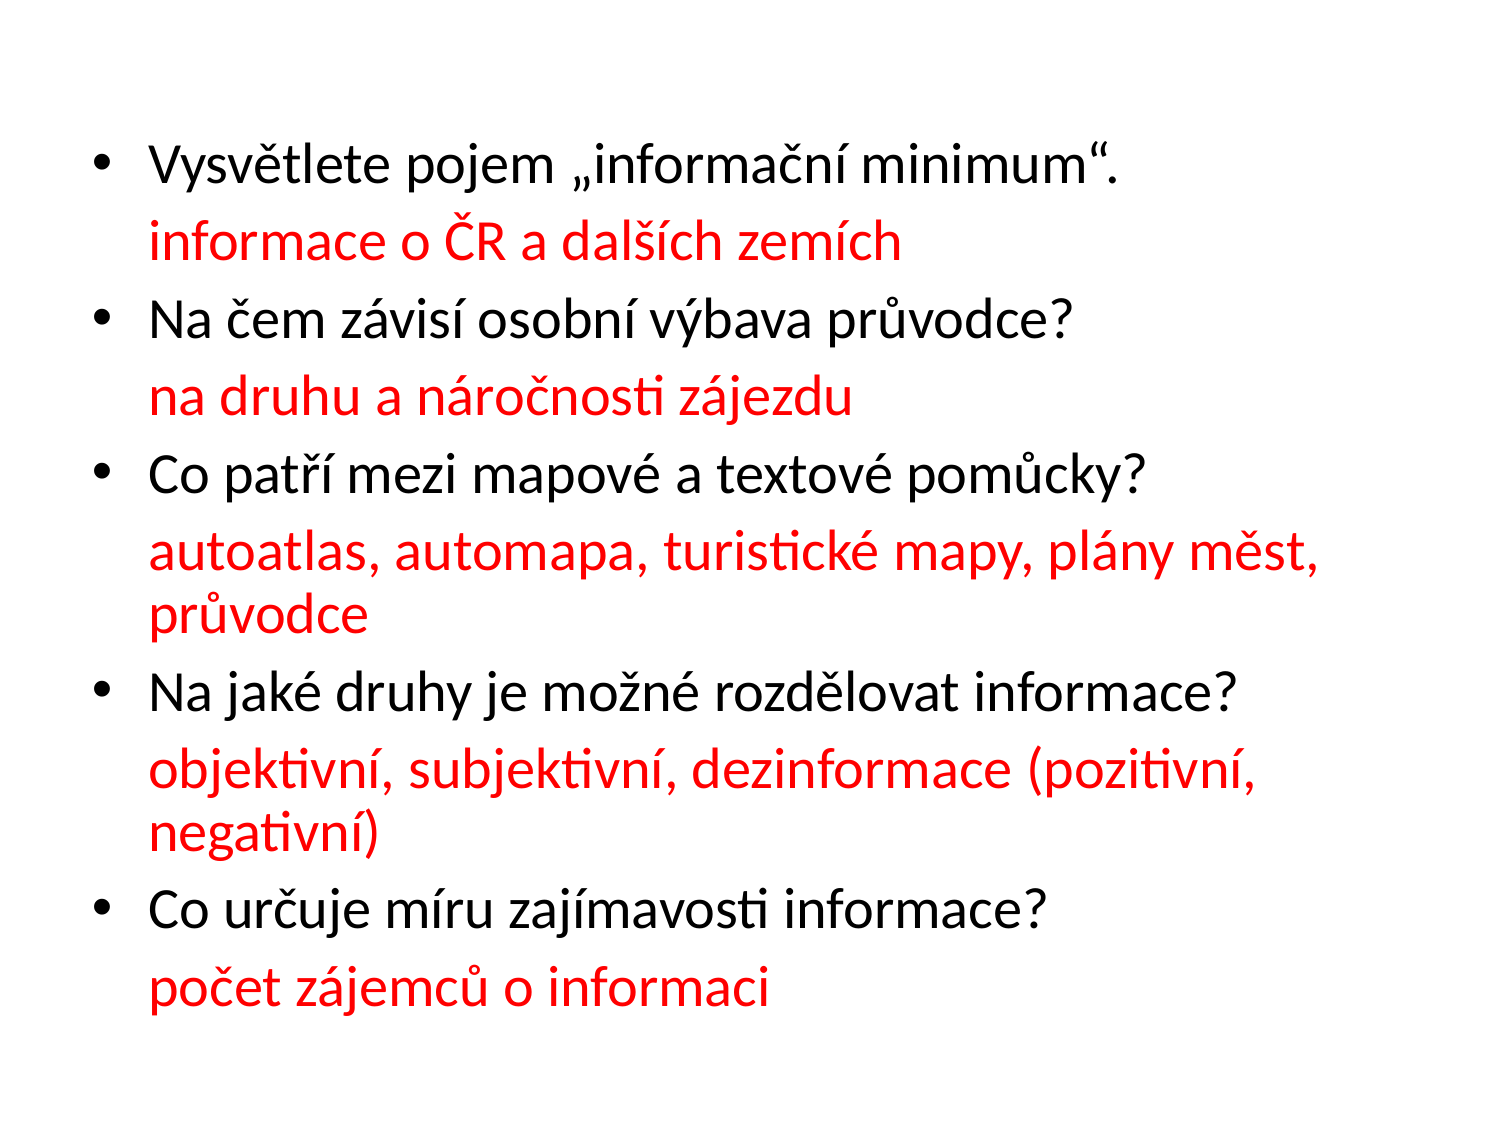

# Vysvětlete pojem „informační minimum“.
	informace o ČR a dalších zemích
Na čem závisí osobní výbava průvodce?
	na druhu a náročnosti zájezdu
Co patří mezi mapové a textové pomůcky?
	autoatlas, automapa, turistické mapy, plány měst, průvodce
Na jaké druhy je možné rozdělovat informace?
	objektivní, subjektivní, dezinformace (pozitivní, negativní)
Co určuje míru zajímavosti informace?
	počet zájemců o informaci